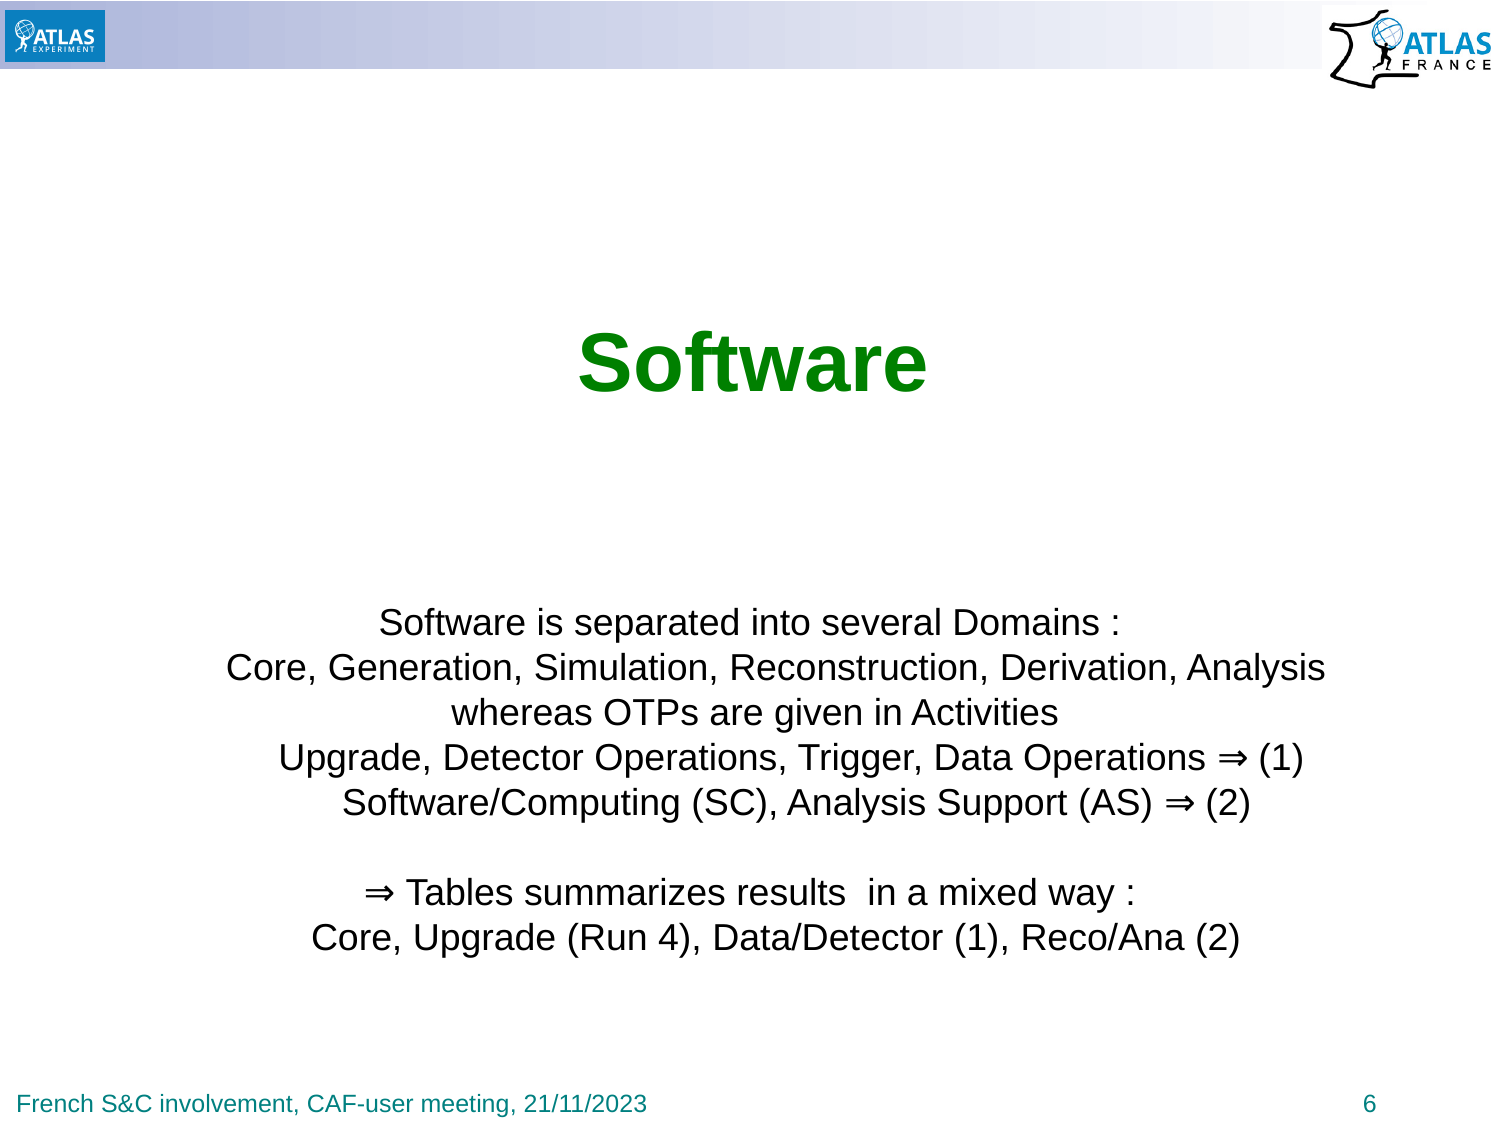

Software
Software is separated into several Domains :
 Core, Generation, Simulation, Reconstruction, Derivation, Analysis
whereas OTPs are given in Activities
 Upgrade, Detector Operations, Trigger, Data Operations ⇒ (1)
 Software/Computing (SC), Analysis Support (AS) ⇒ (2)
⇒ Tables summarizes results in a mixed way :
 Core, Upgrade (Run 4), Data/Detector (1), Reco/Ana (2)